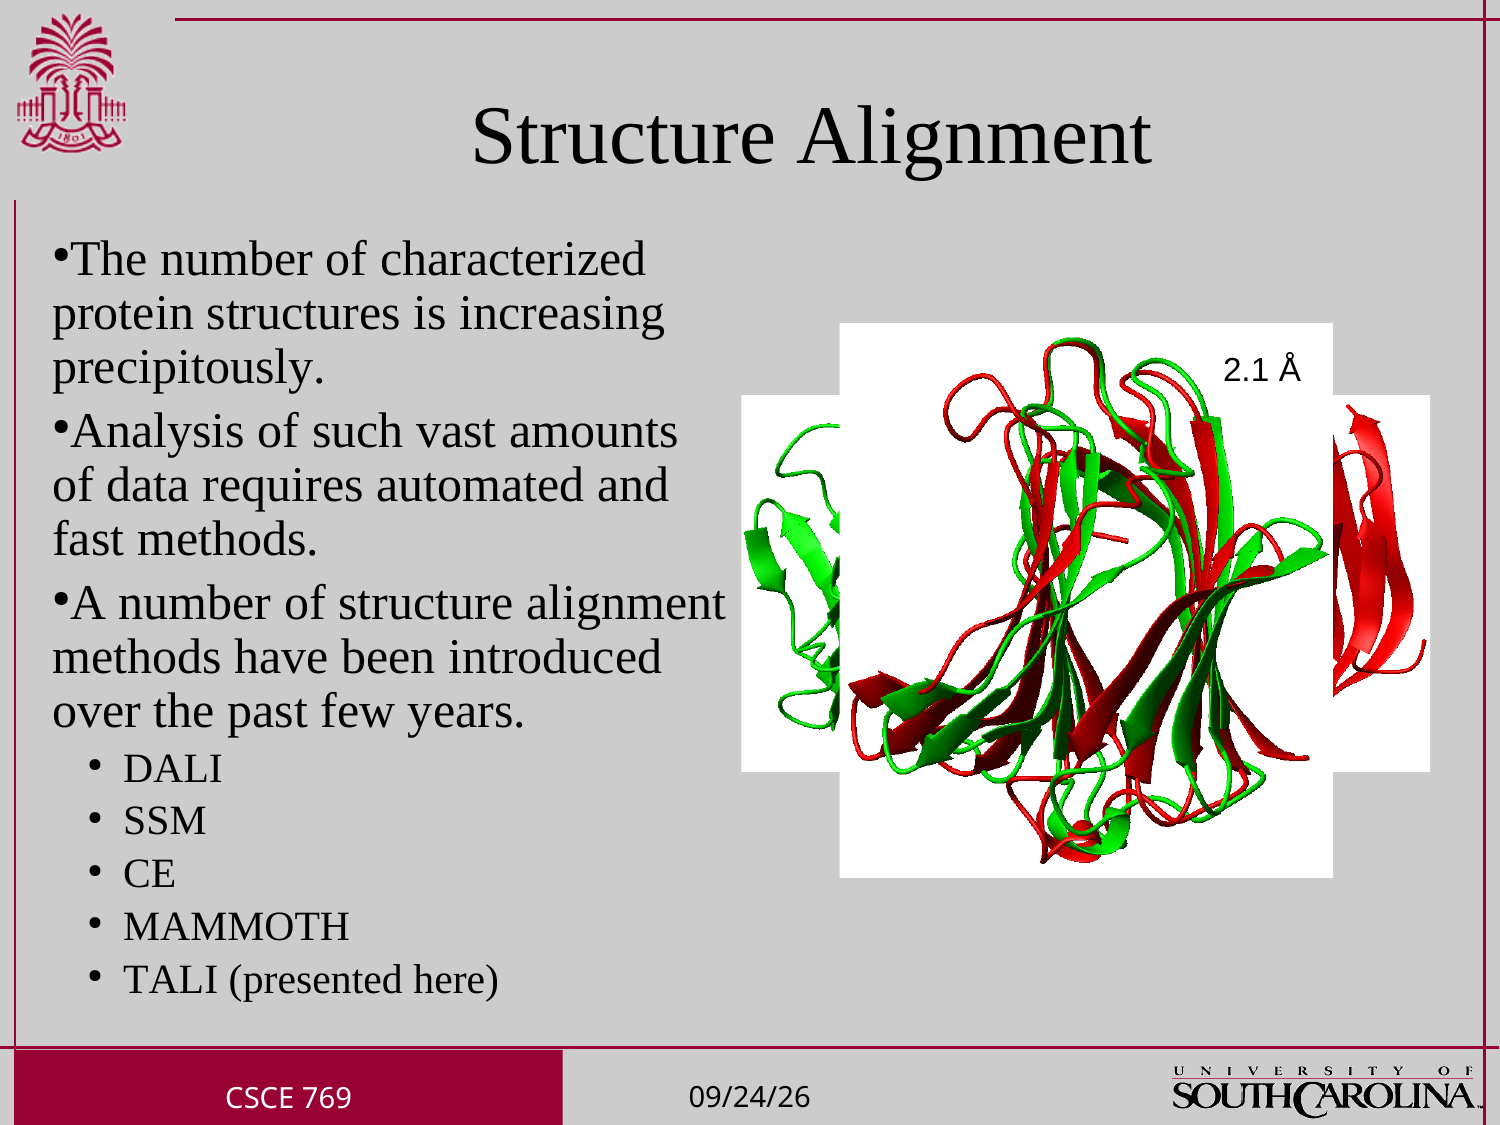

# Structure Alignment
The number of characterized protein structures is increasing precipitously.
Analysis of such vast amounts of data requires automated and fast methods.
A number of structure alignment methods have been introduced over the past few years.
DALI
SSM
CE
MAMMOTH
TALI (presented here)
2.1 Å